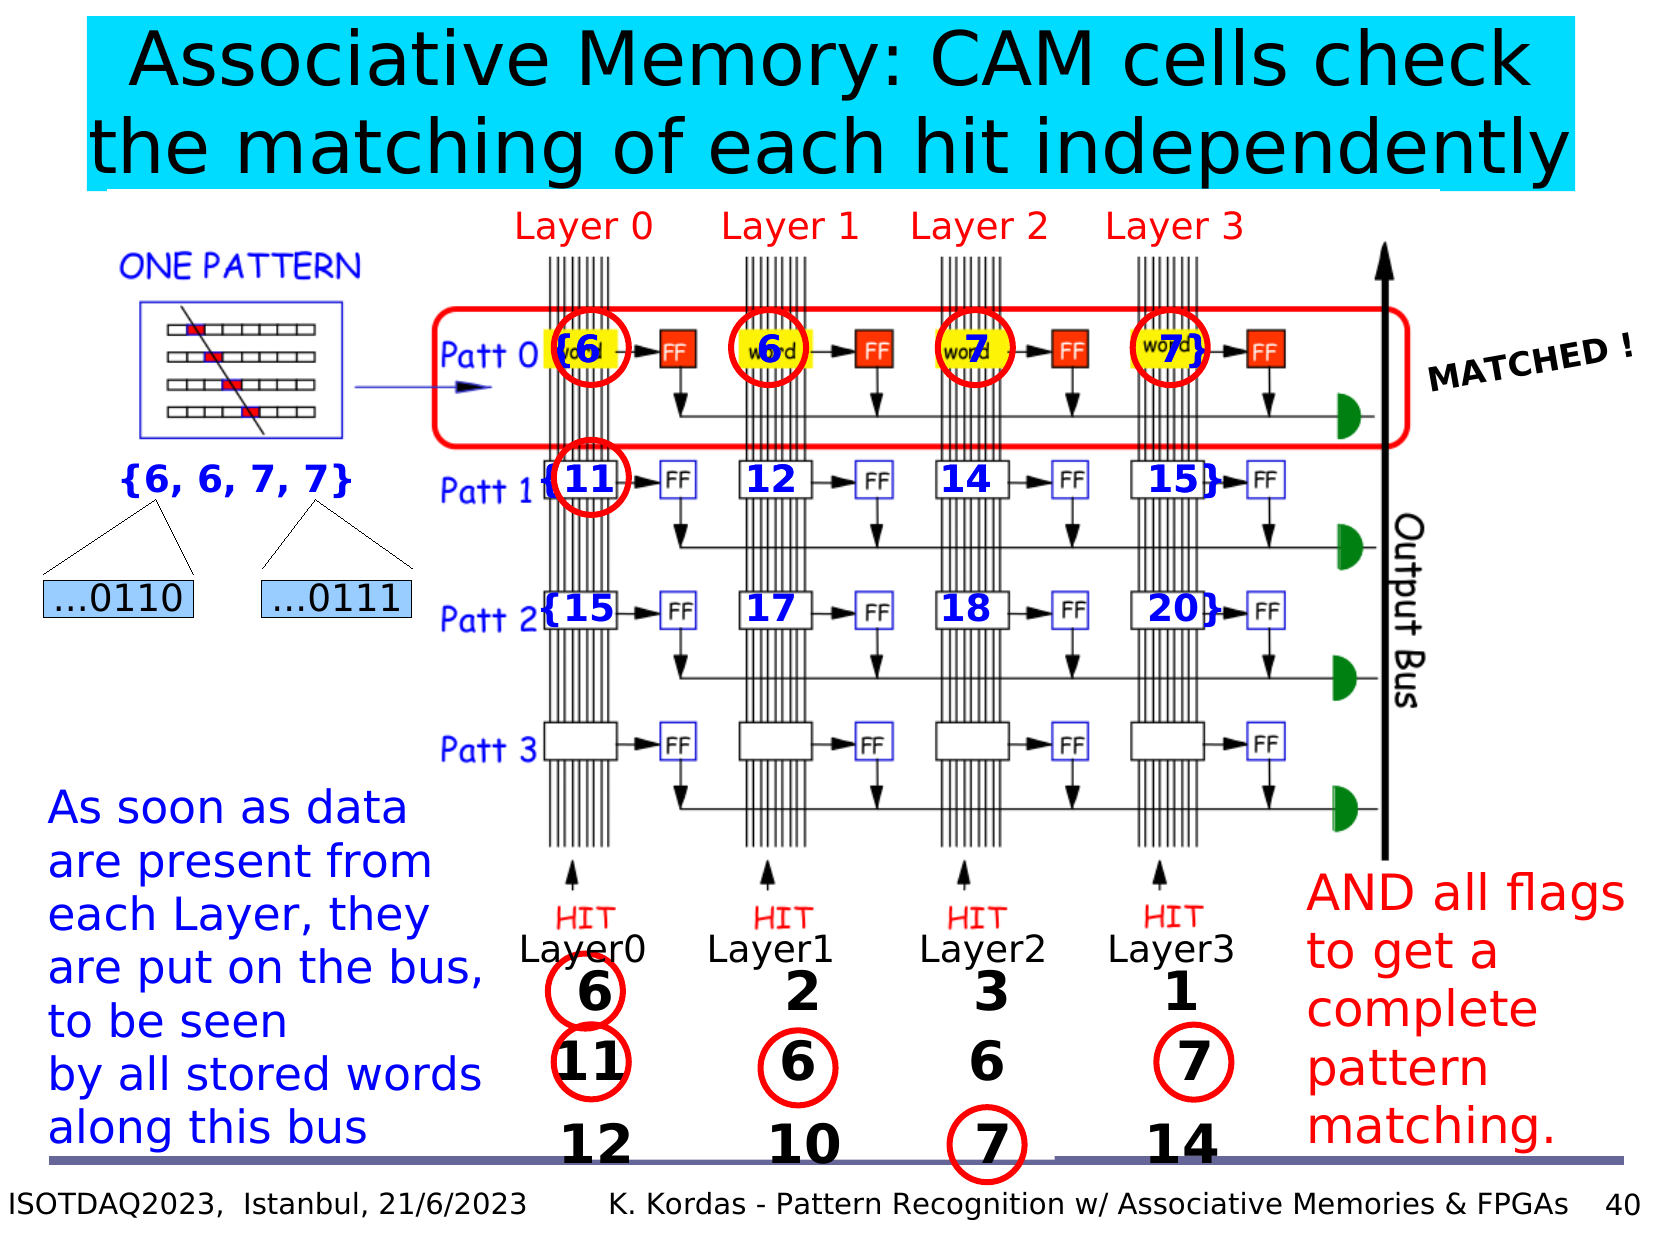

# Associative Memory: CAM cells check the matching of each hit independently
Layer 0
Layer 1
Layer 2
Layer 3
{6 6 7 7}
{6 6 7 7}
MATCHED !
{6, 6, 7, 7}
{11 12 14 15}
{11 12 14 15}
{15 17 18 20}
...0110
...0111
As soon as data
are present from
each Layer, they
are put on the bus,
to be seen
by all stored words
along this bus
AND all flags
to get a
complete
pattern
matching.
Layer0 Layer1 Layer2 Layer3
6 2 3 1
11 6 6 7
12 10 7 14
…
ISOTDAQ2023, Istanbul, 21/6/2023
K. Kordas - Pattern Recognition w/ Associative Memories & FPGAs
40